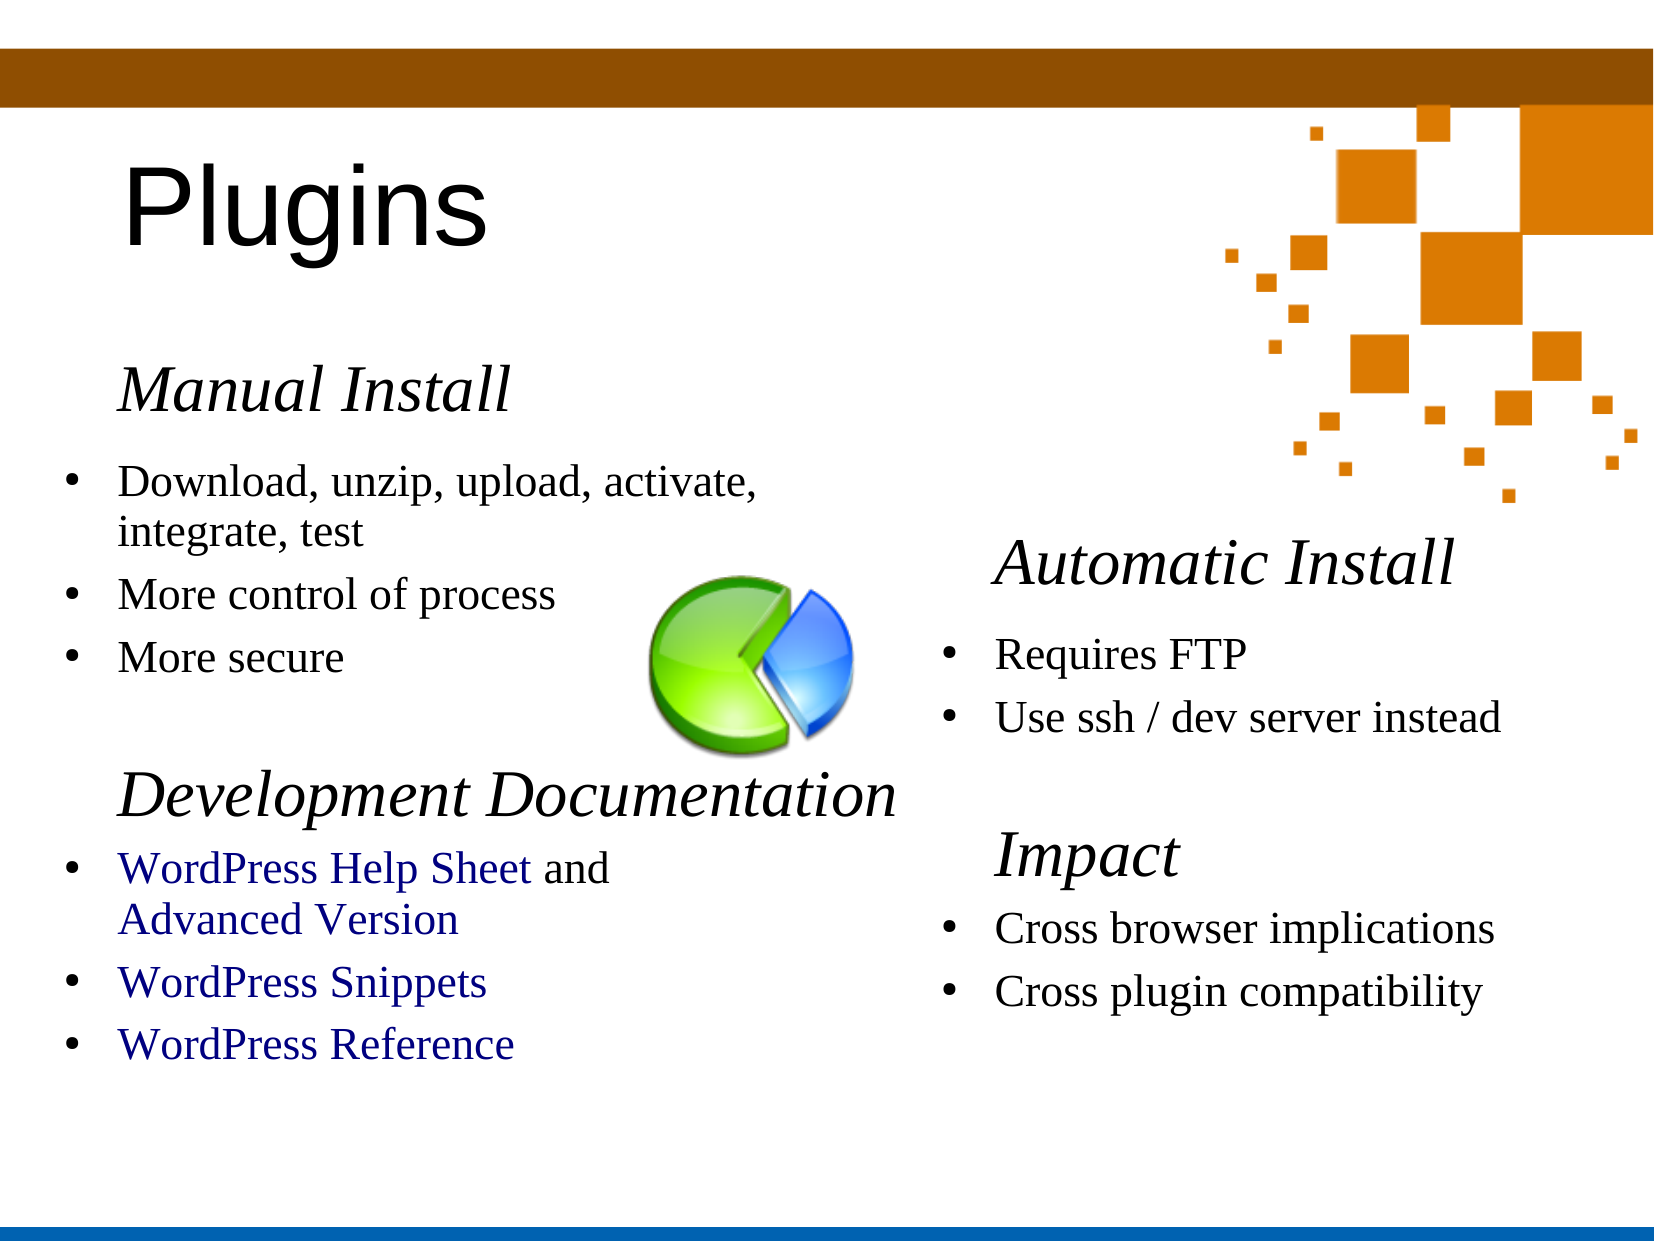

# Plugins
Manual Install
Download, unzip, upload, activate, integrate, test
More control of process
More secure
Development Documentation
WordPress Help Sheet and Advanced Version
WordPress Snippets
WordPress Reference
Automatic Install
Requires FTP
Use ssh / dev server instead
Impact
Cross browser implications
Cross plugin compatibility